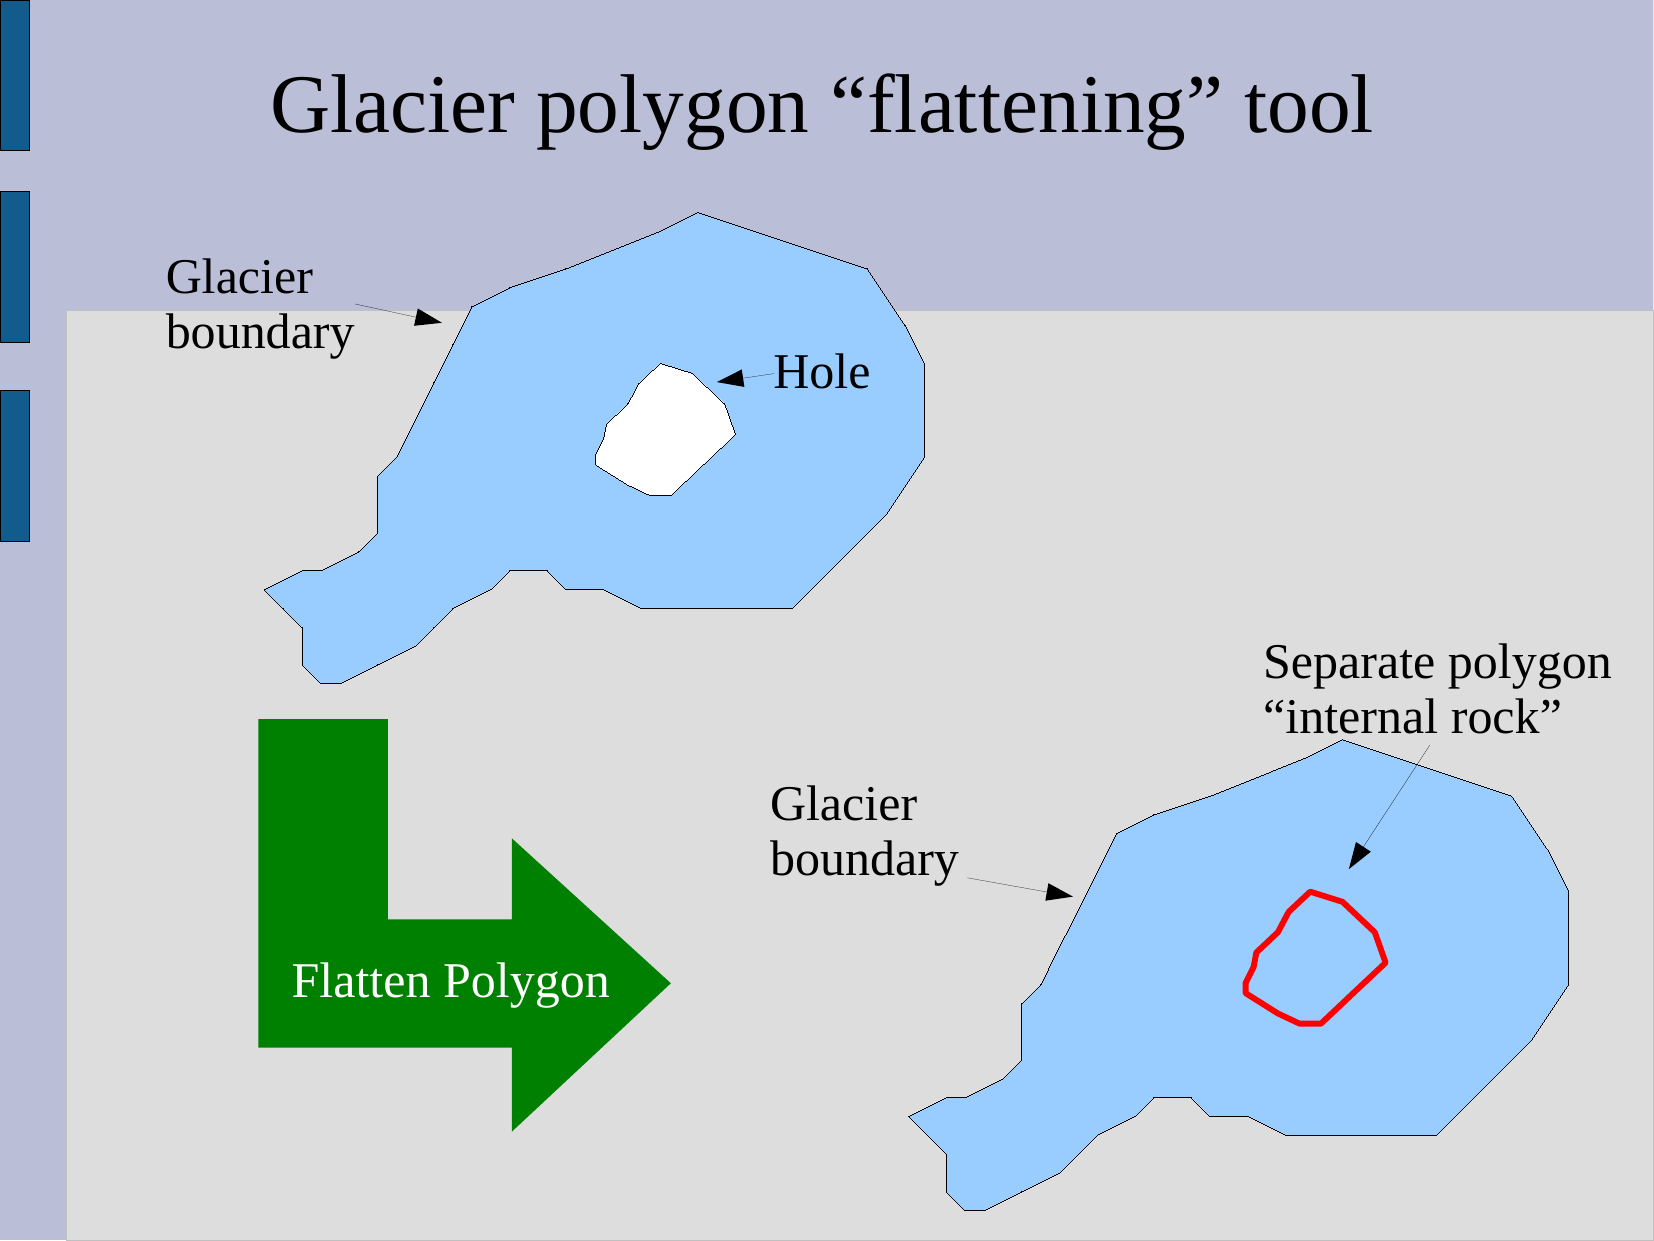

Glacier polygon “flattening” tool
Glacier boundary
Hole
Separate polygon “internal rock”
Glacier boundary
Flatten Polygon